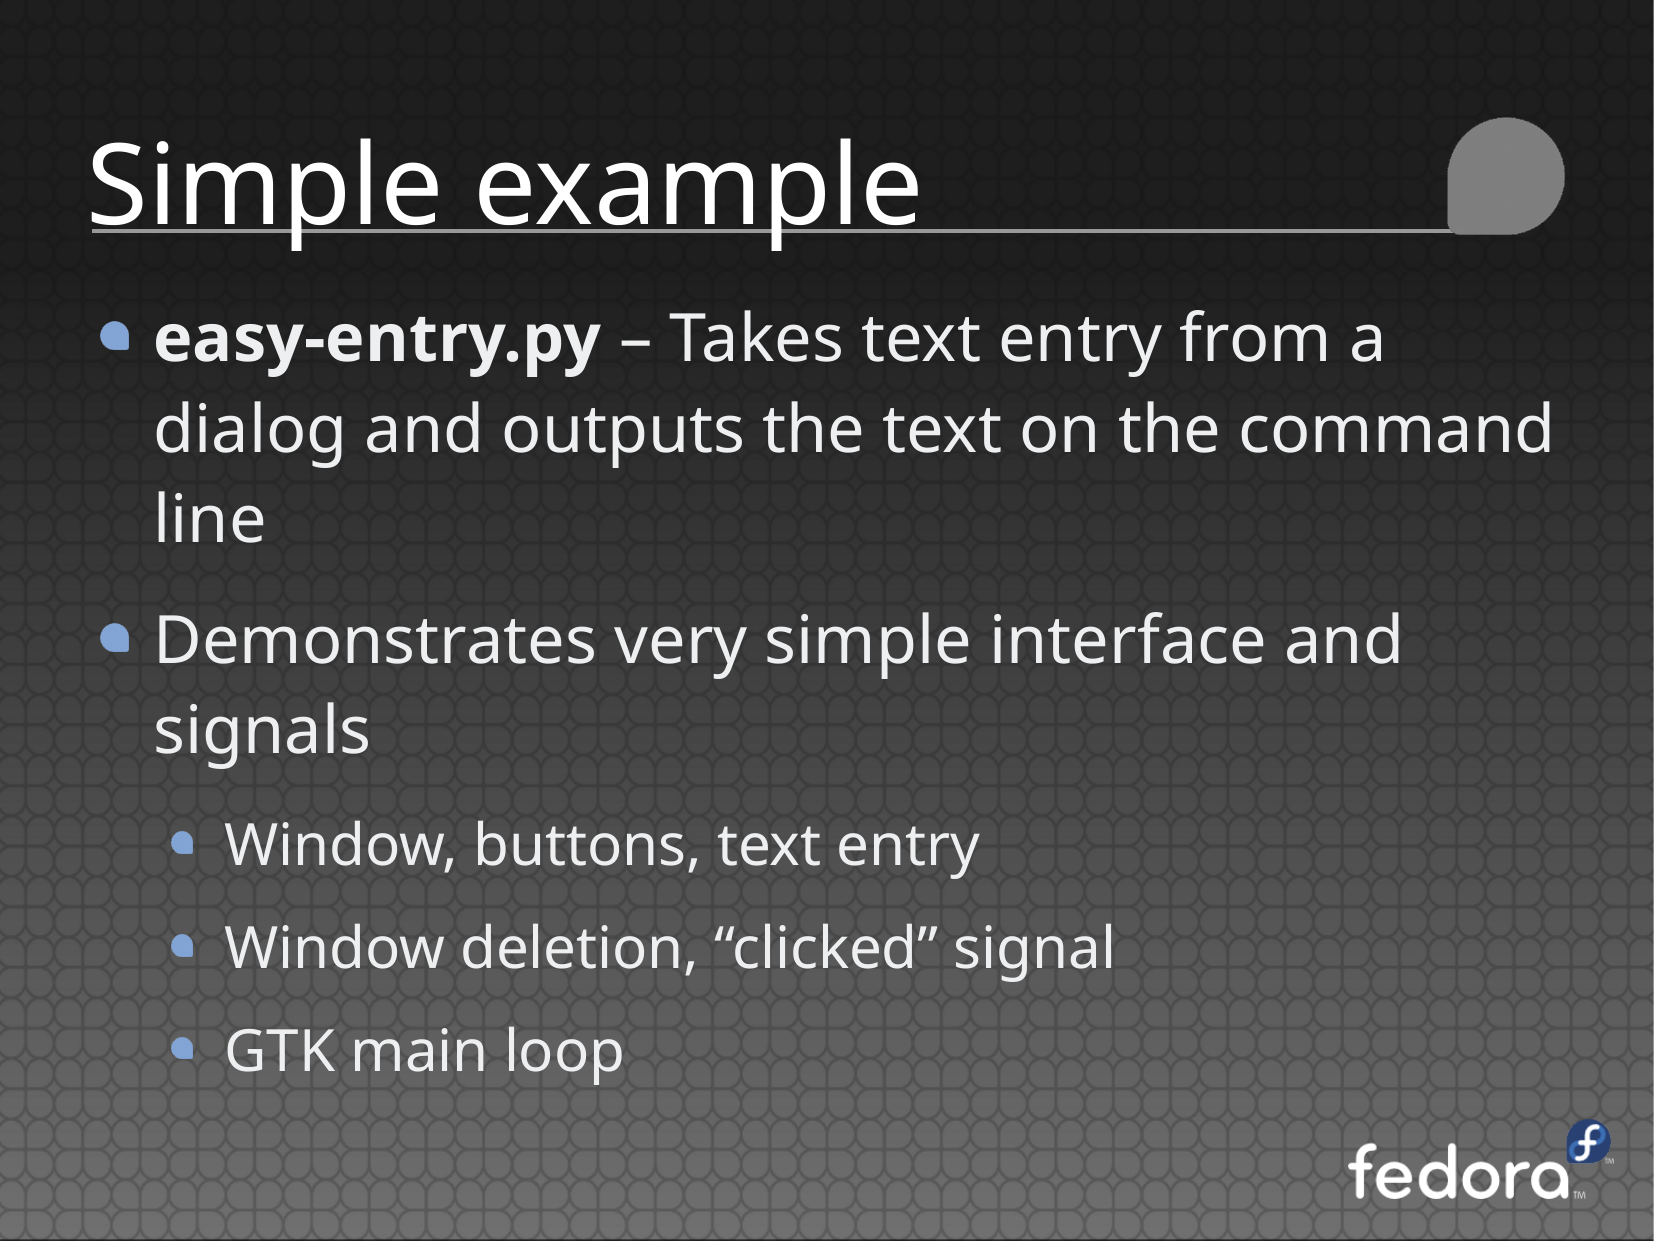

# Simple example
easy-entry.py – Takes text entry from a dialog and outputs the text on the command line
Demonstrates very simple interface and signals
Window, buttons, text entry
Window deletion, “clicked” signal
GTK main loop